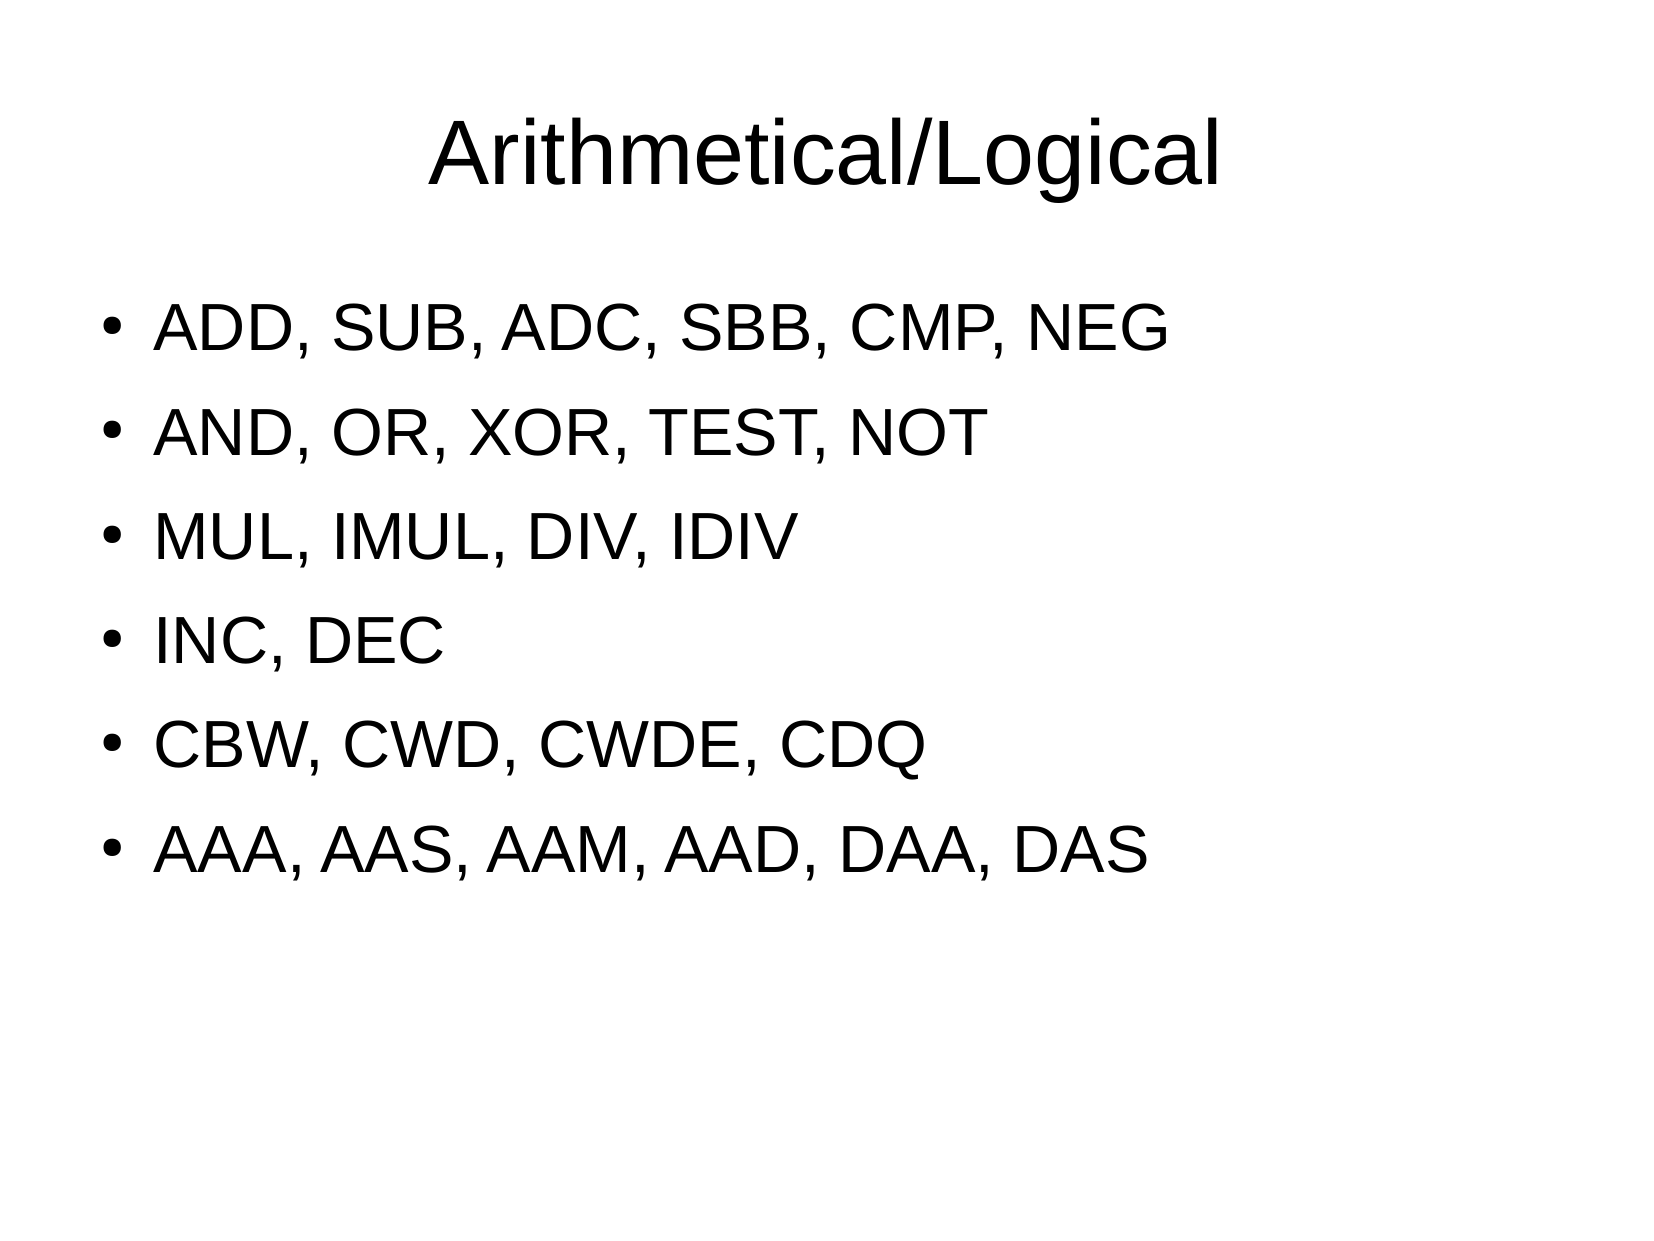

# Arithmetical/Logical
ADD, SUB, ADC, SBB, CMP, NEG
AND, OR, XOR, TEST, NOT
MUL, IMUL, DIV, IDIV
INC, DEC
CBW, CWD, CWDE, CDQ
AAA, AAS, AAM, AAD, DAA, DAS